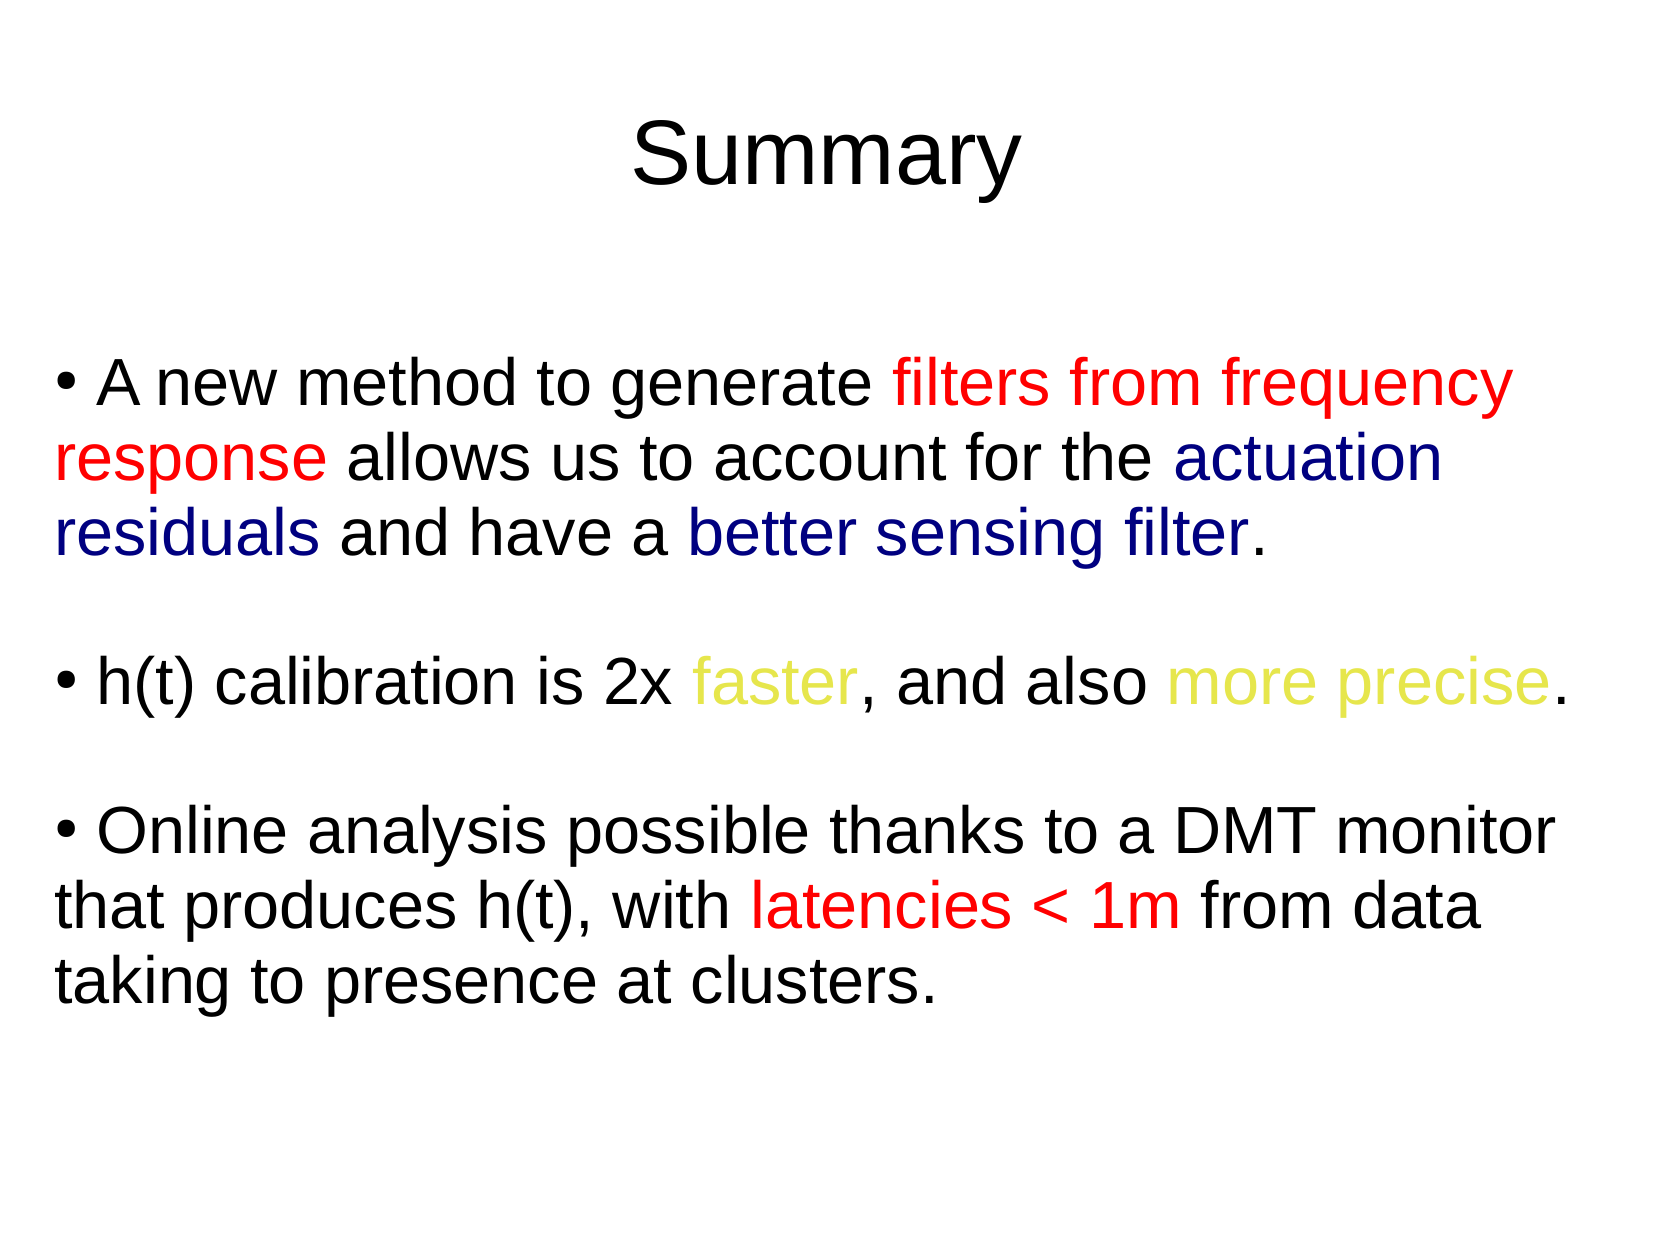

# Summary
 A new method to generate filters from frequency response allows us to account for the actuation residuals and have a better sensing filter.
 h(t) calibration is 2x faster, and also more precise.
 Online analysis possible thanks to a DMT monitor that produces h(t), with latencies < 1m from data taking to presence at clusters.